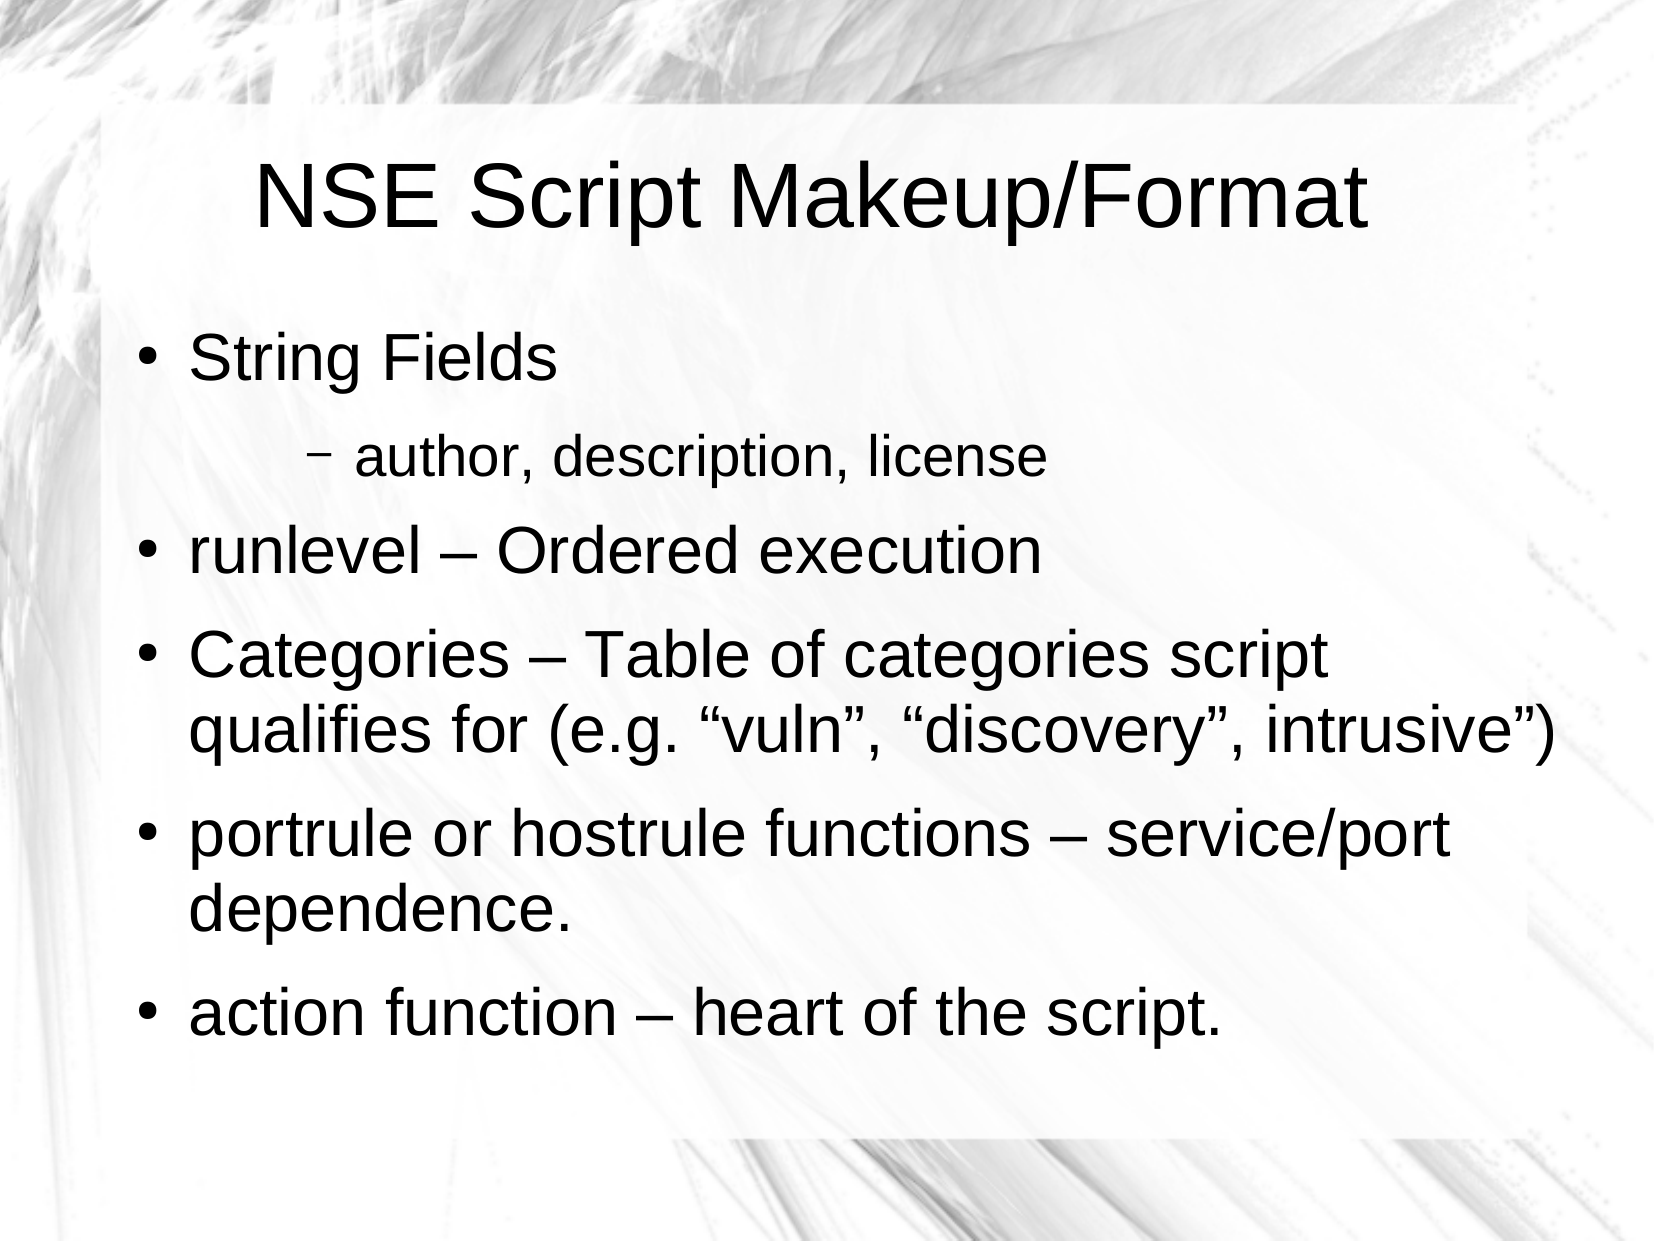

# NSE Script Makeup/Format
String Fields
author, description, license
runlevel – Ordered execution
Categories – Table of categories script qualifies for (e.g. “vuln”, “discovery”, intrusive”)
portrule or hostrule functions – service/port dependence.
action function – heart of the script.